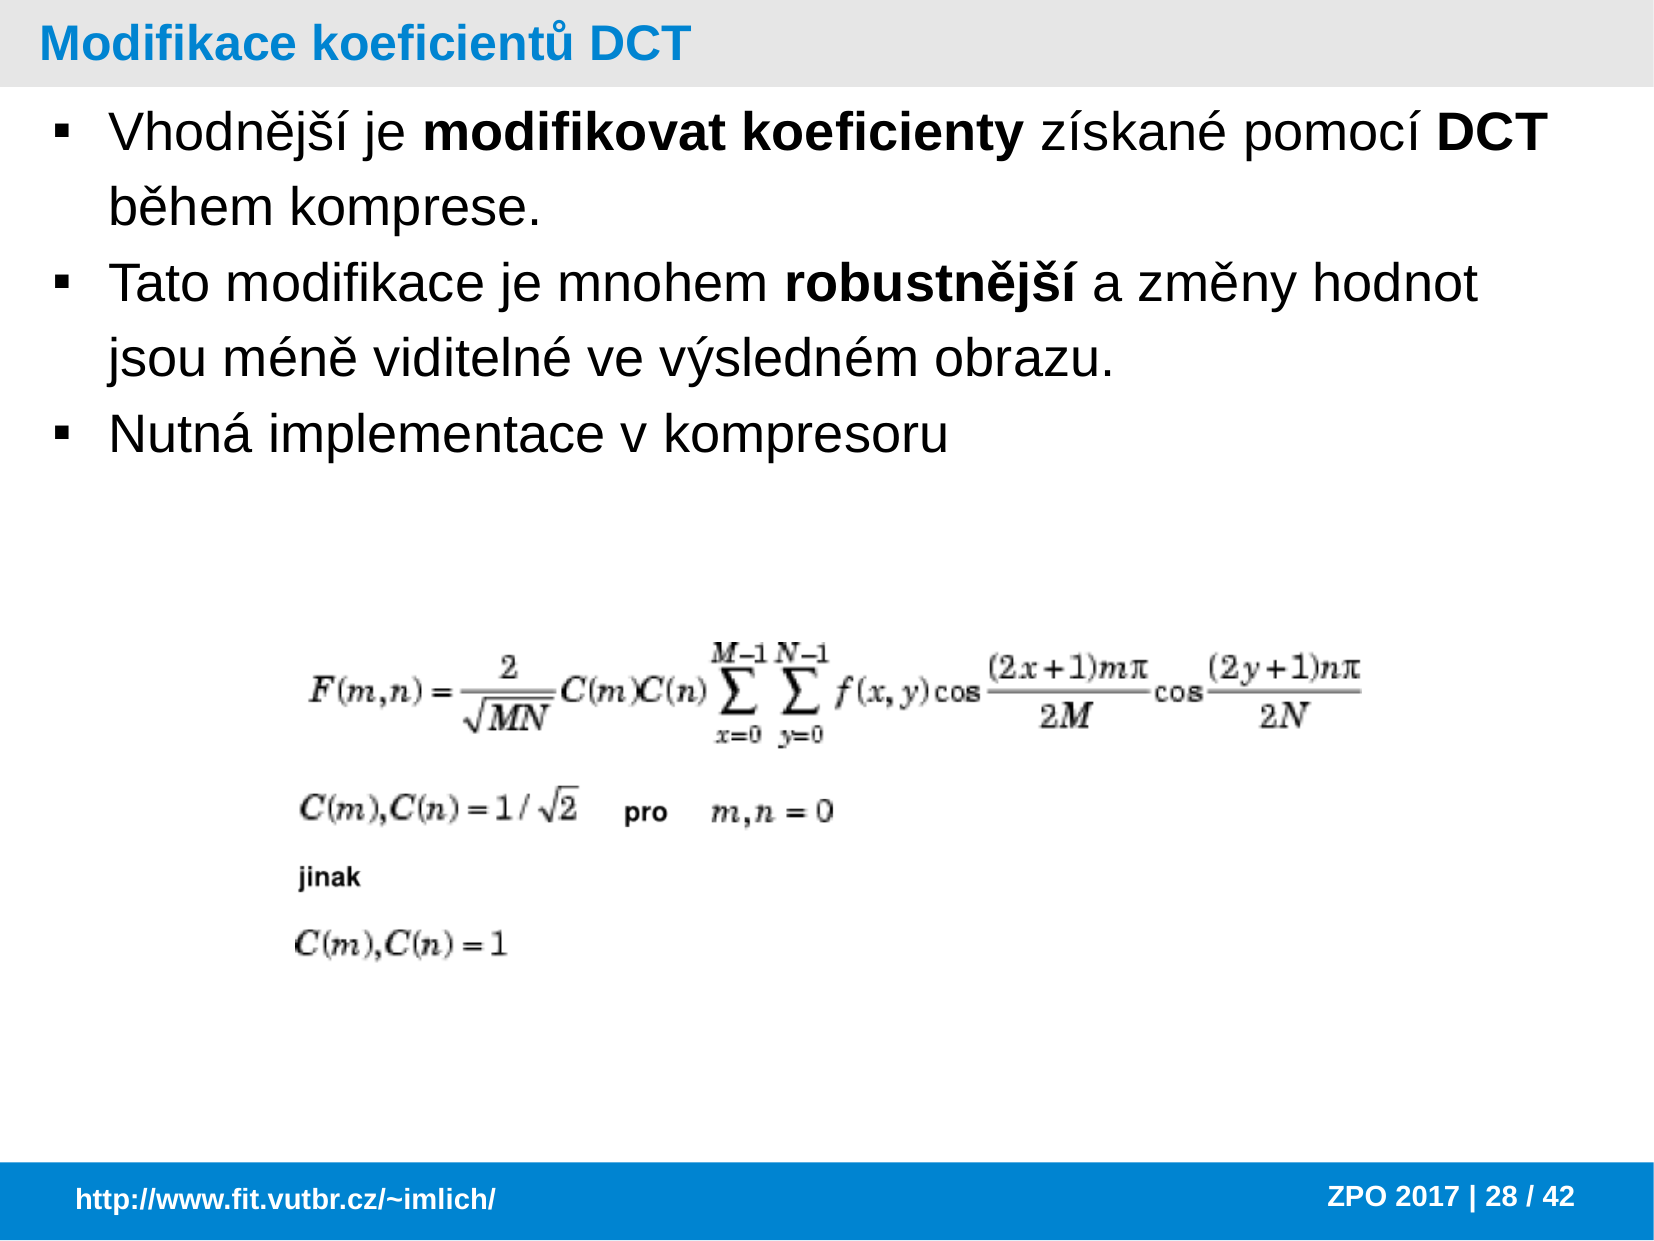

# Modifikace koeficientů DCT
Vhodnější je modifikovat koeficienty získané pomocí DCT
během komprese.
Tato modifikace je mnohem robustnější a změny hodnot
jsou méně viditelné ve výsledném obrazu.
Nutná implementace v kompresoru